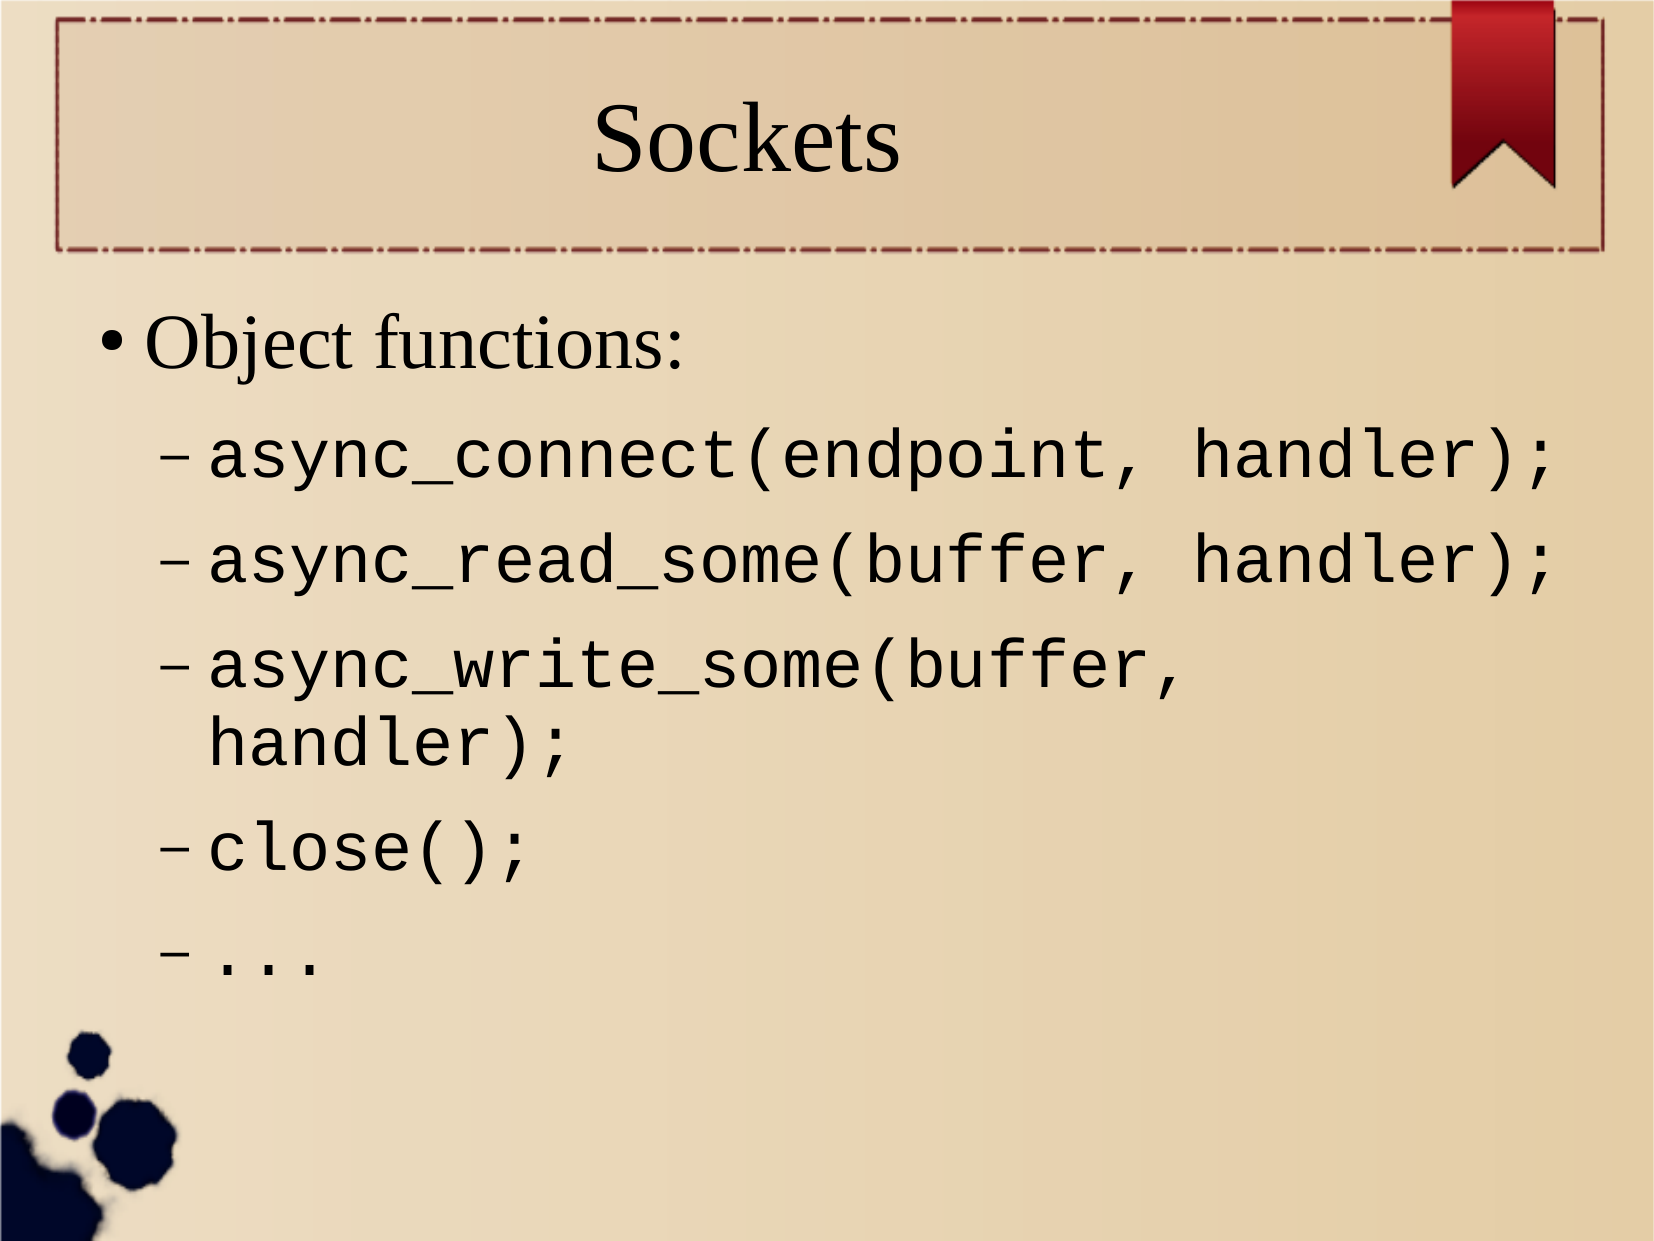

# Sockets
Object functions:
async_connect(endpoint, handler);
async_read_some(buffer, handler);
async_write_some(buffer, handler);
close();
...